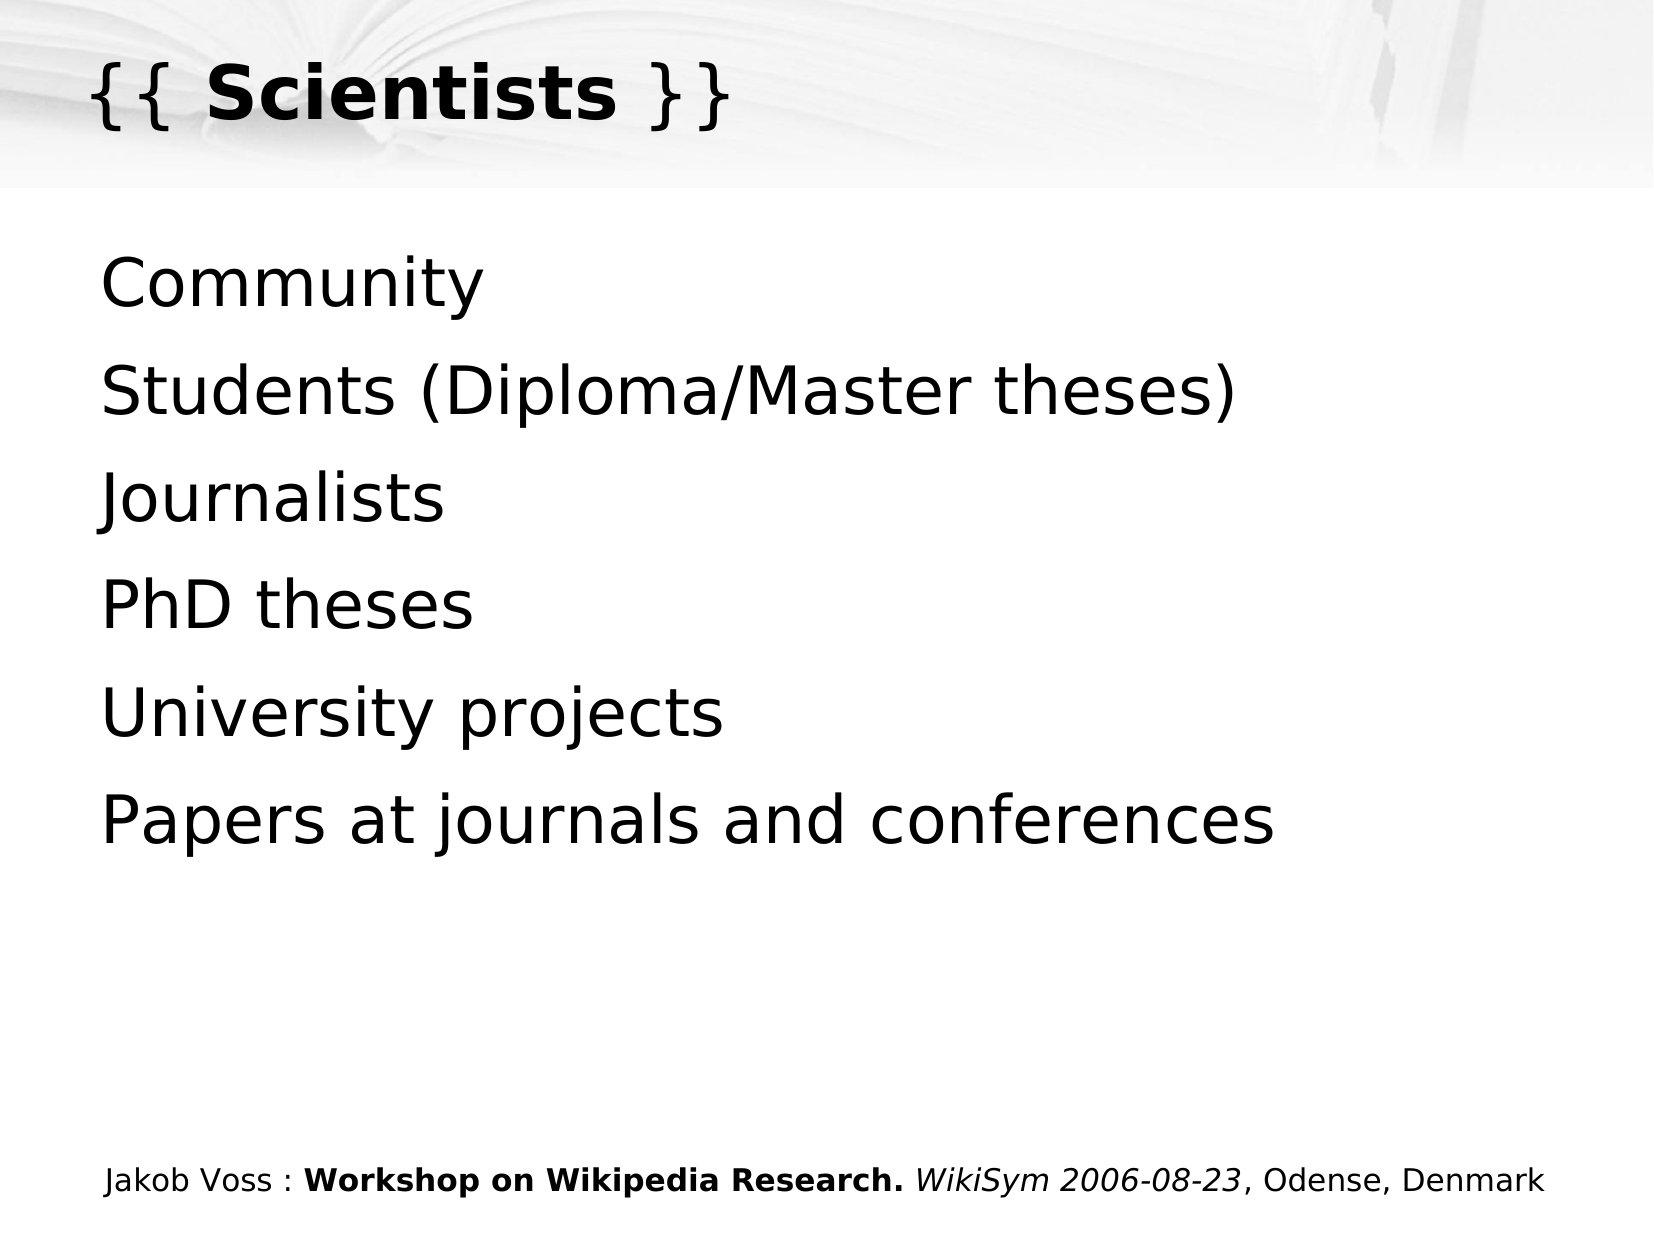

# {{ Scientists }}
Community
Students (Diploma/Master theses)
Journalists
PhD theses
University projects
Papers at journals and conferences